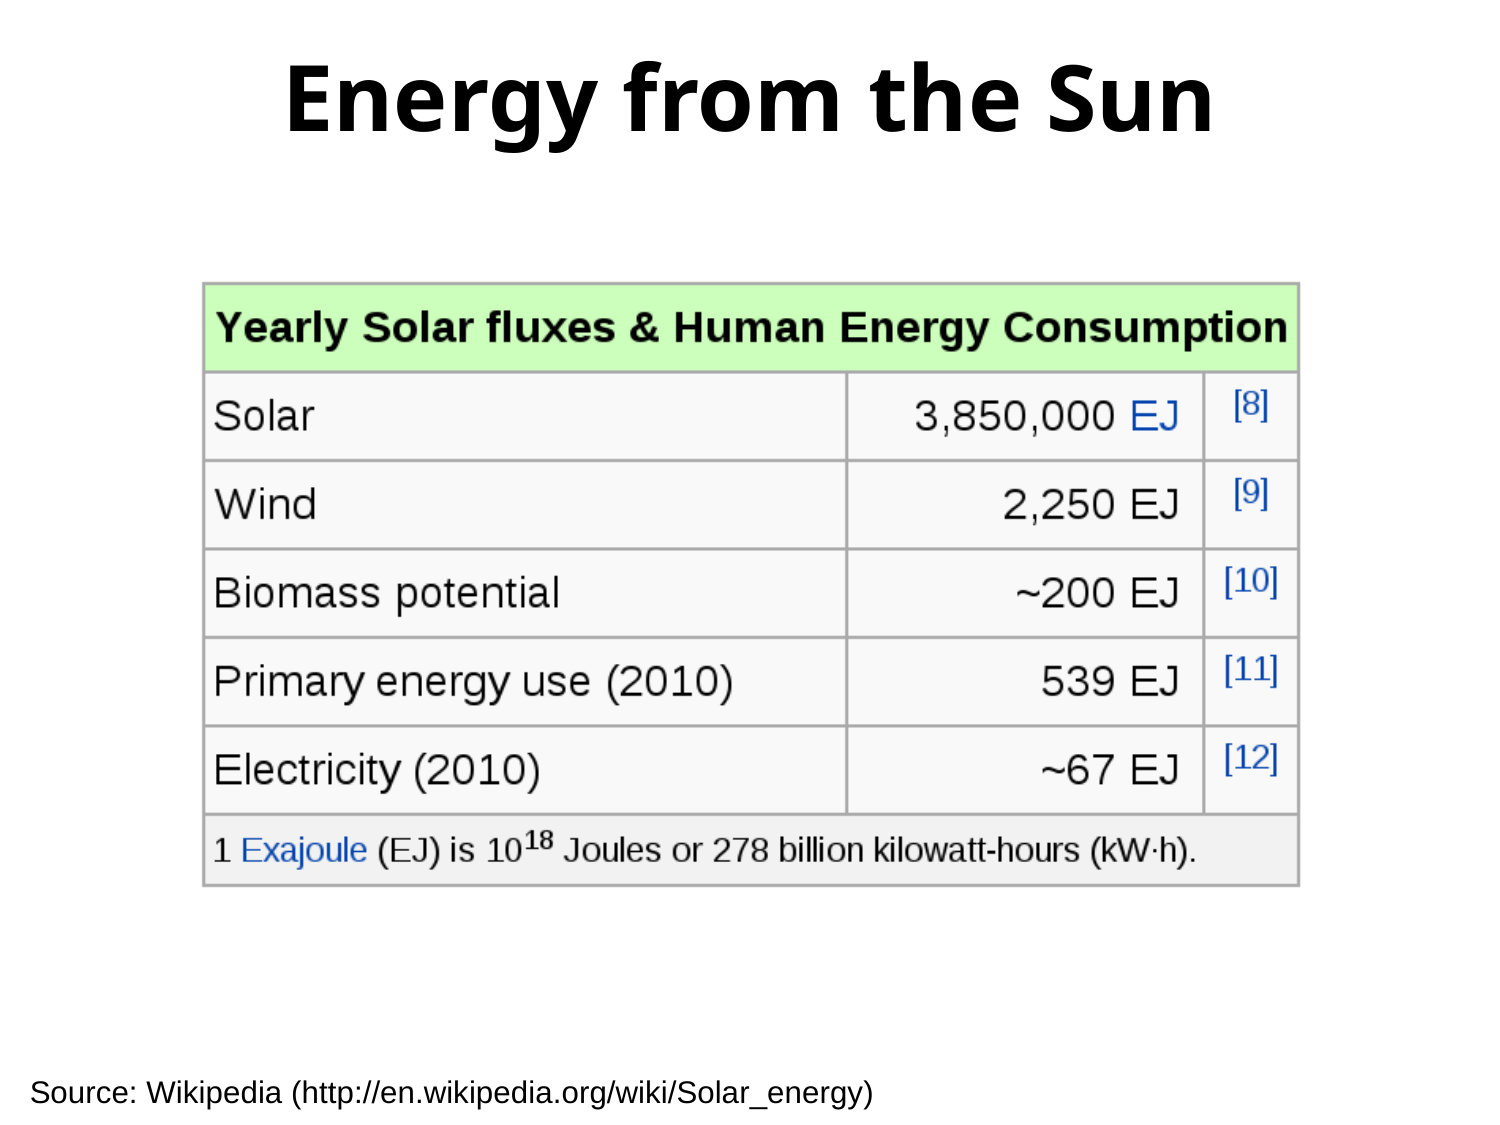

# Energy from the Sun
Source: Wikipedia (http://en.wikipedia.org/wiki/Solar_energy)